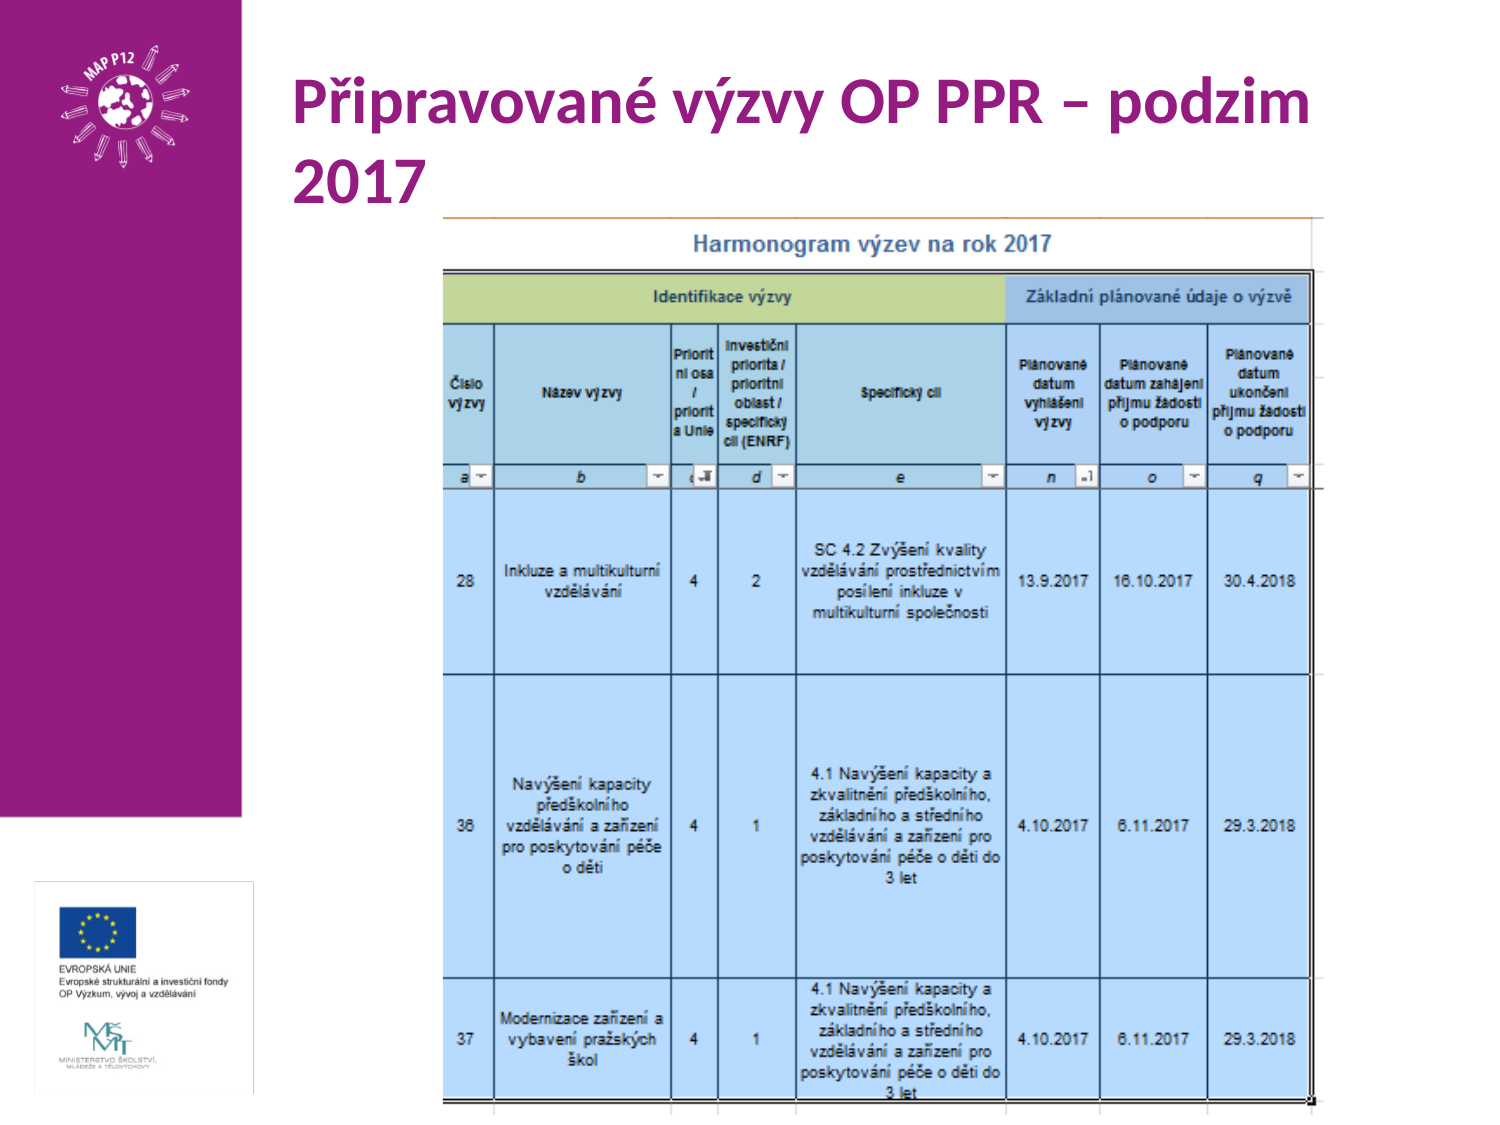

# Připravované výzvy OP PPR – podzim 2017